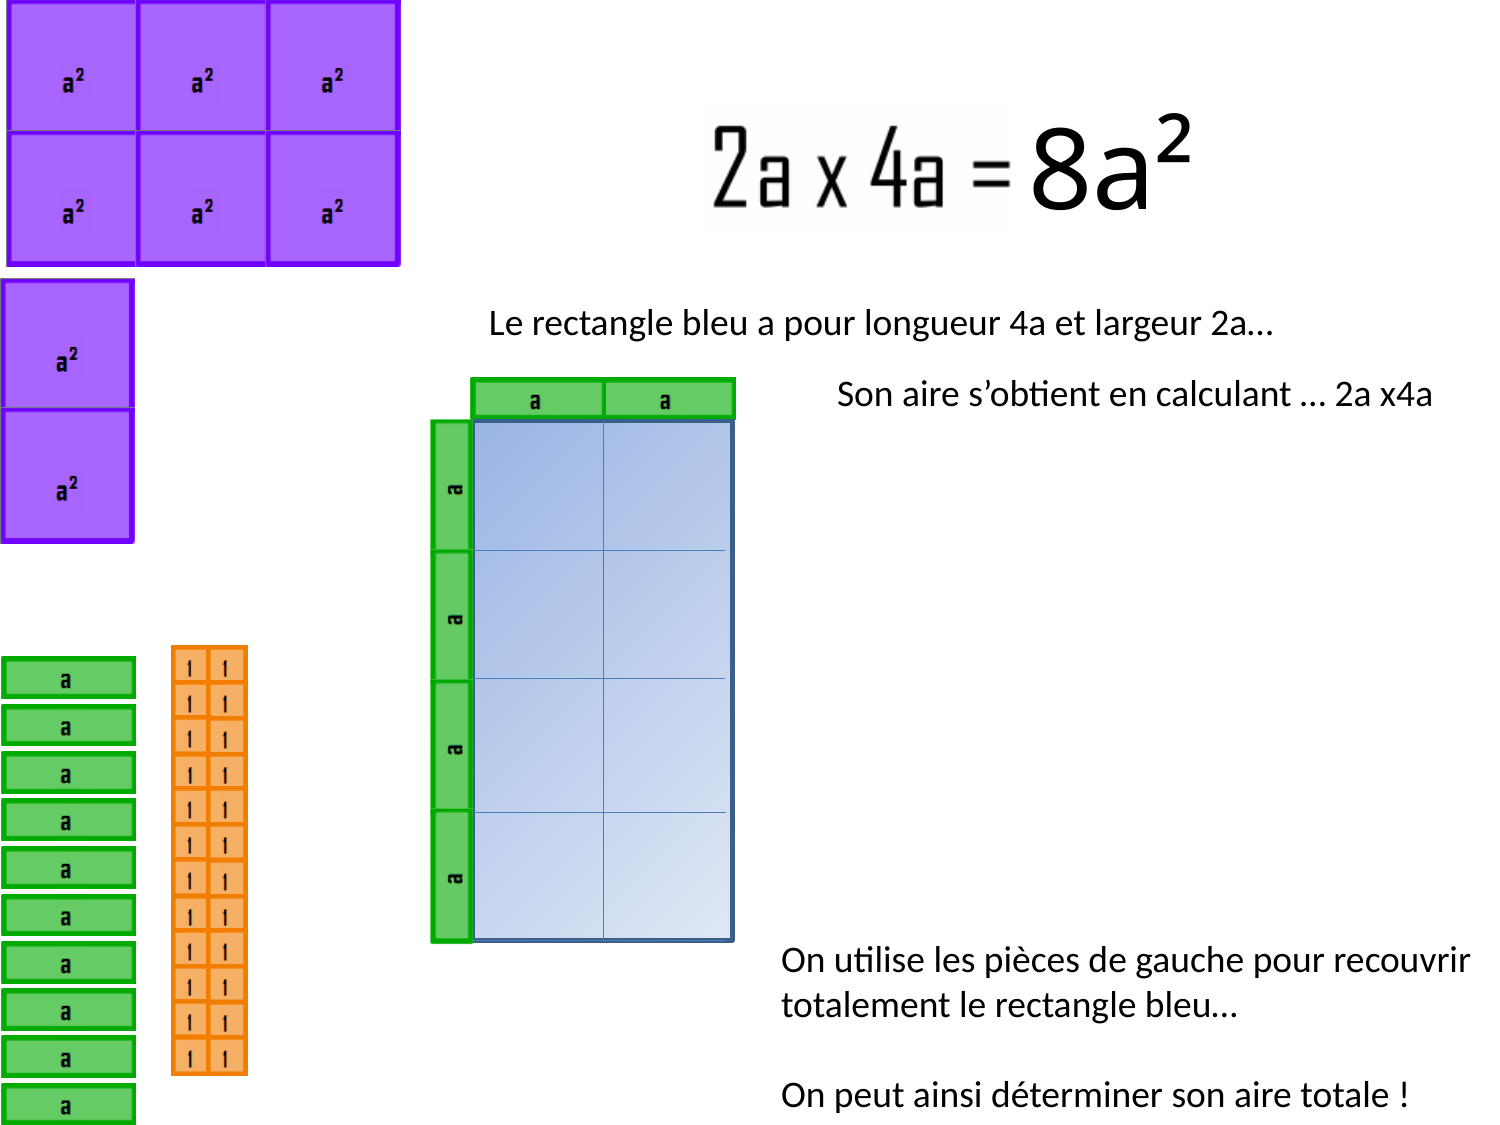

8a²
Le rectangle bleu a pour longueur 4a et largeur 2a…
Son aire s’obtient en calculant … 2a x4a
On utilise les pièces de gauche pour recouvrir
totalement le rectangle bleu…
On peut ainsi déterminer son aire totale !